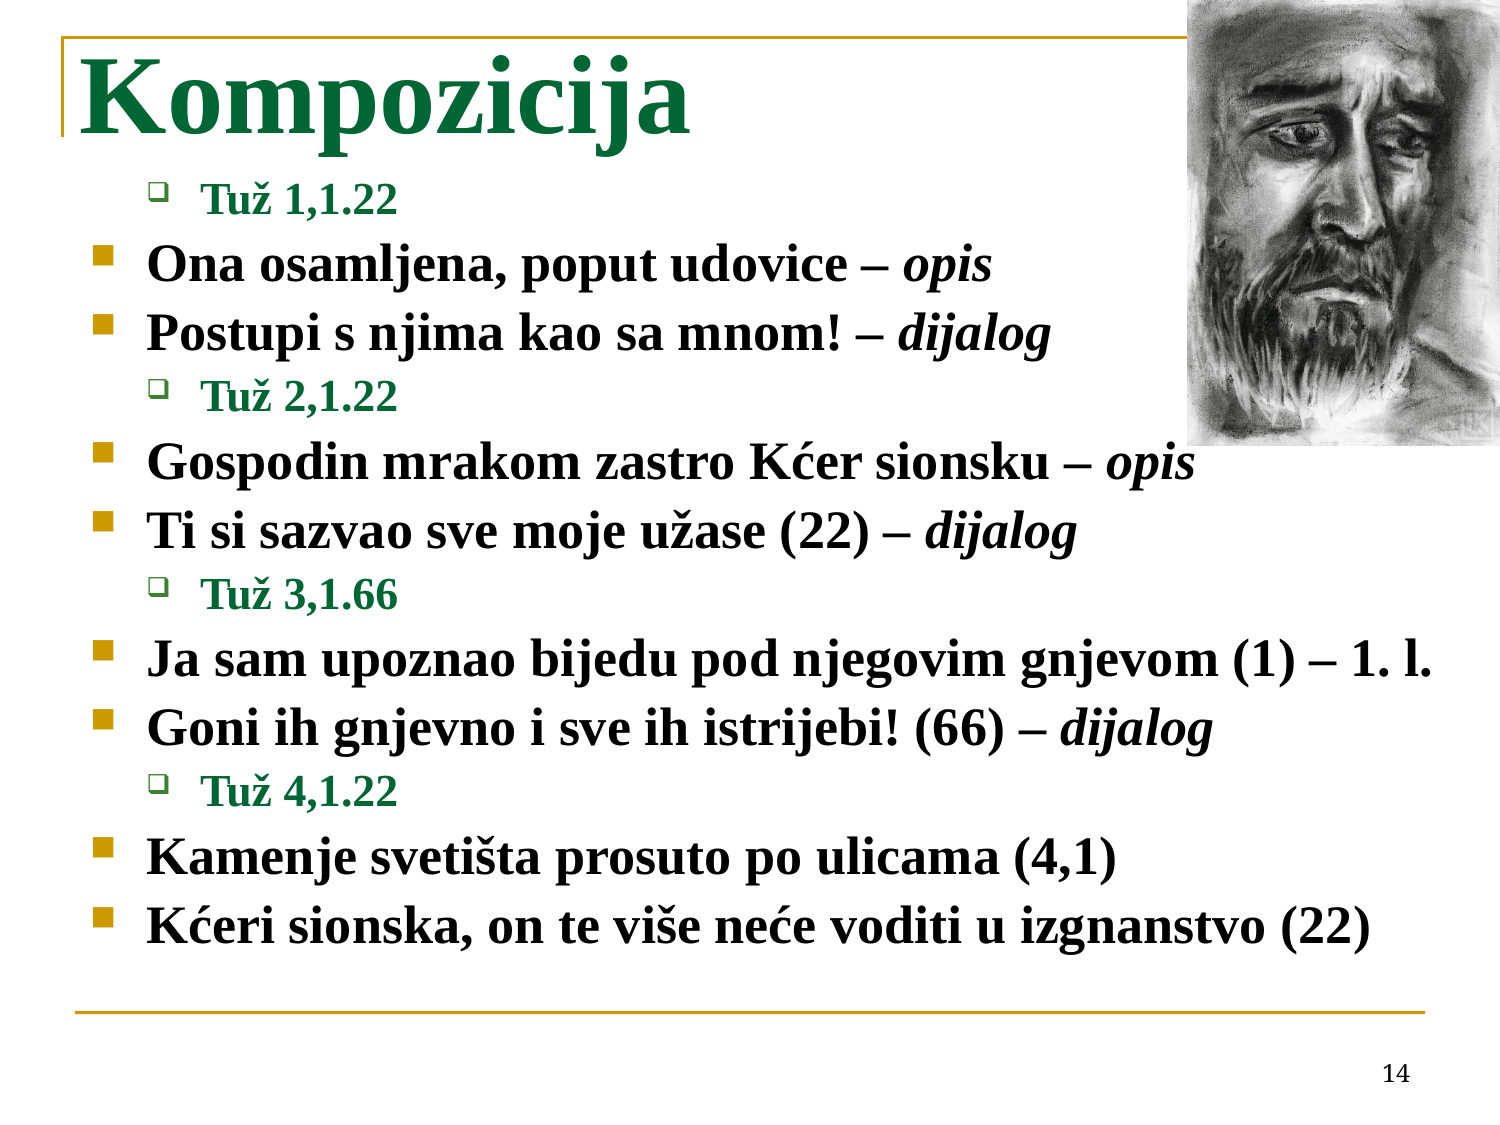

# Kompozicija
Tuž 1,1.22
Ona osamljena, poput udovice – opis
Postupi s njima kao sa mnom! – dijalog
Tuž 2,1.22
Gospodin mrakom zastro Kćer sionsku – opis
Ti si sazvao sve moje užase (22) – dijalog
Tuž 3,1.66
Ja sam upoznao bijedu pod njegovim gnjevom (1) – 1. l.
Goni ih gnjevno i sve ih istrijebi! (66) – dijalog
Tuž 4,1.22
Kamenje svetišta prosuto po ulicama (4,1)
Kćeri sionska, on te više neće voditi u izgnanstvo (22)